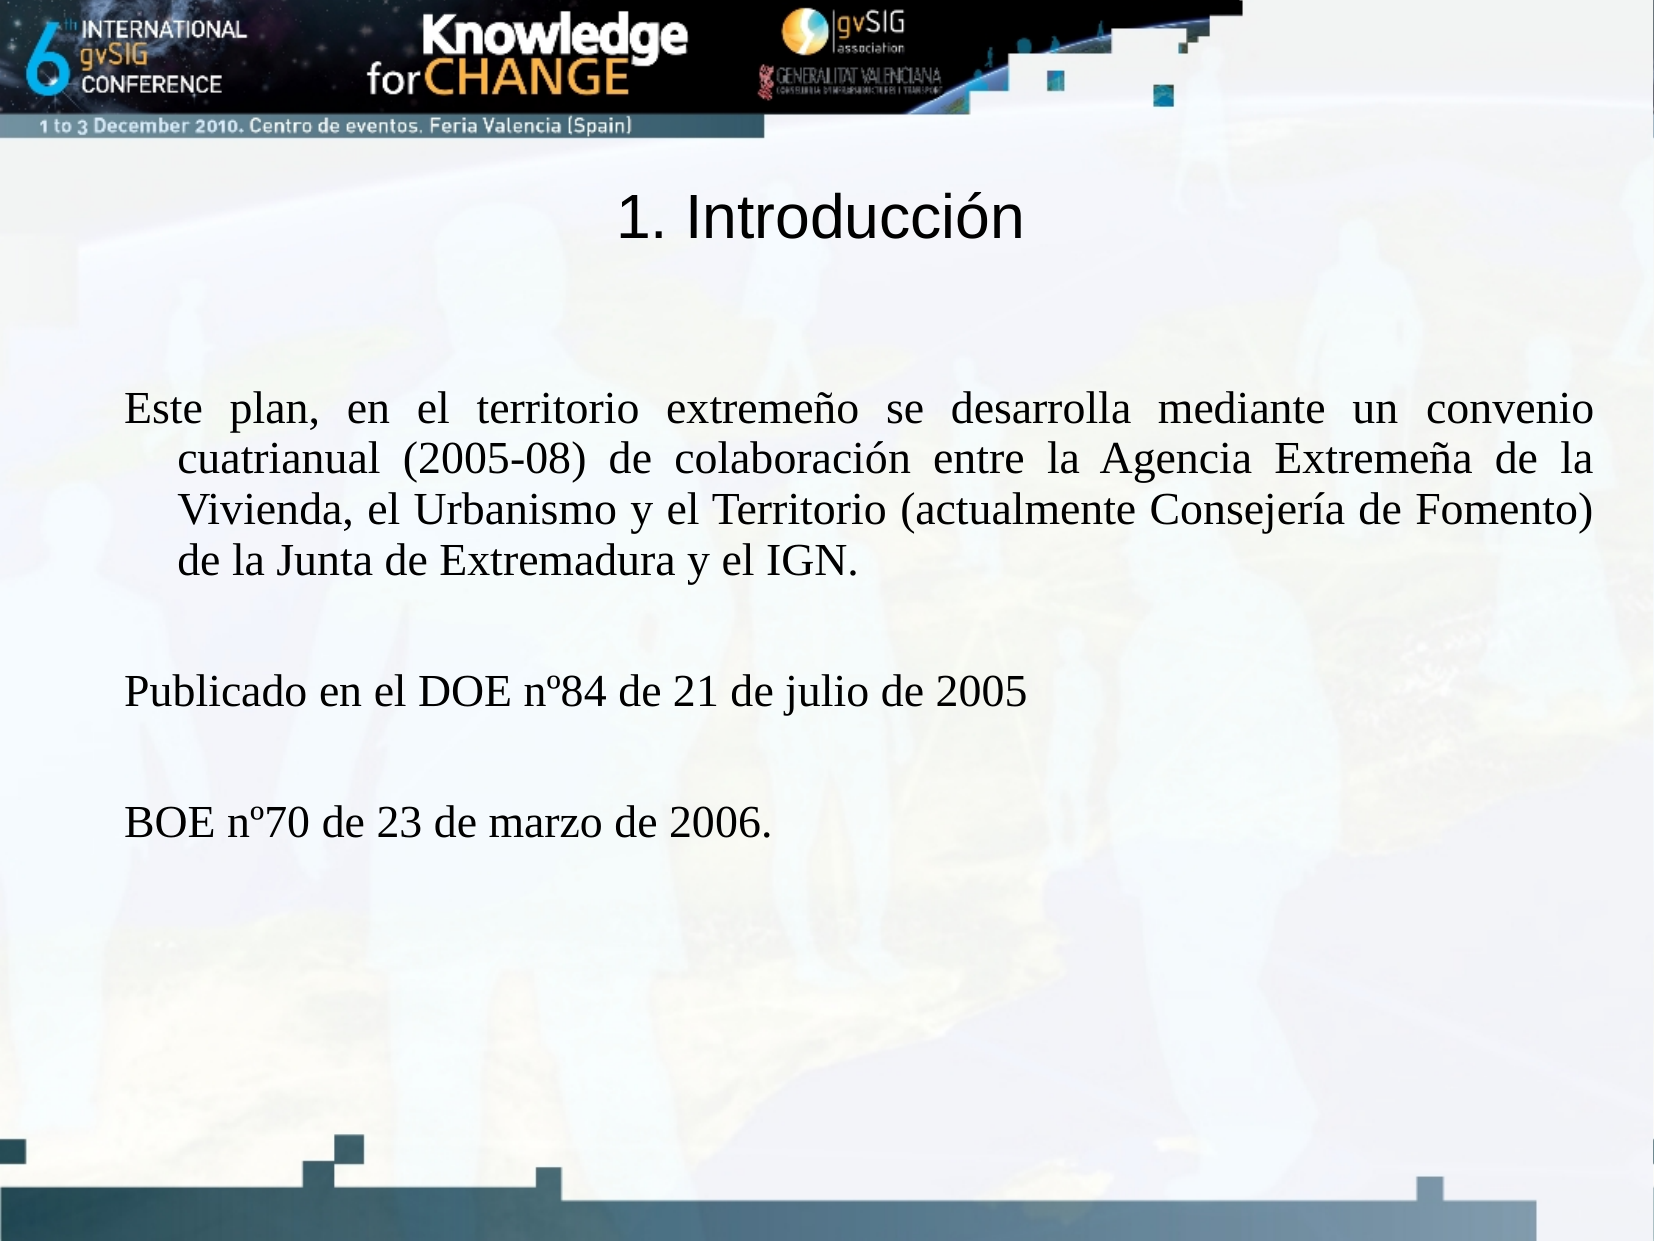

1. Introducción
# Este plan, en el territorio extremeño se desarrolla mediante un convenio cuatrianual (2005-08) de colaboración entre la Agencia Extremeña de la Vivienda, el Urbanismo y el Territorio (actualmente Consejería de Fomento) de la Junta de Extremadura y el IGN.
Publicado en el DOE nº84 de 21 de julio de 2005
BOE nº70 de 23 de marzo de 2006.